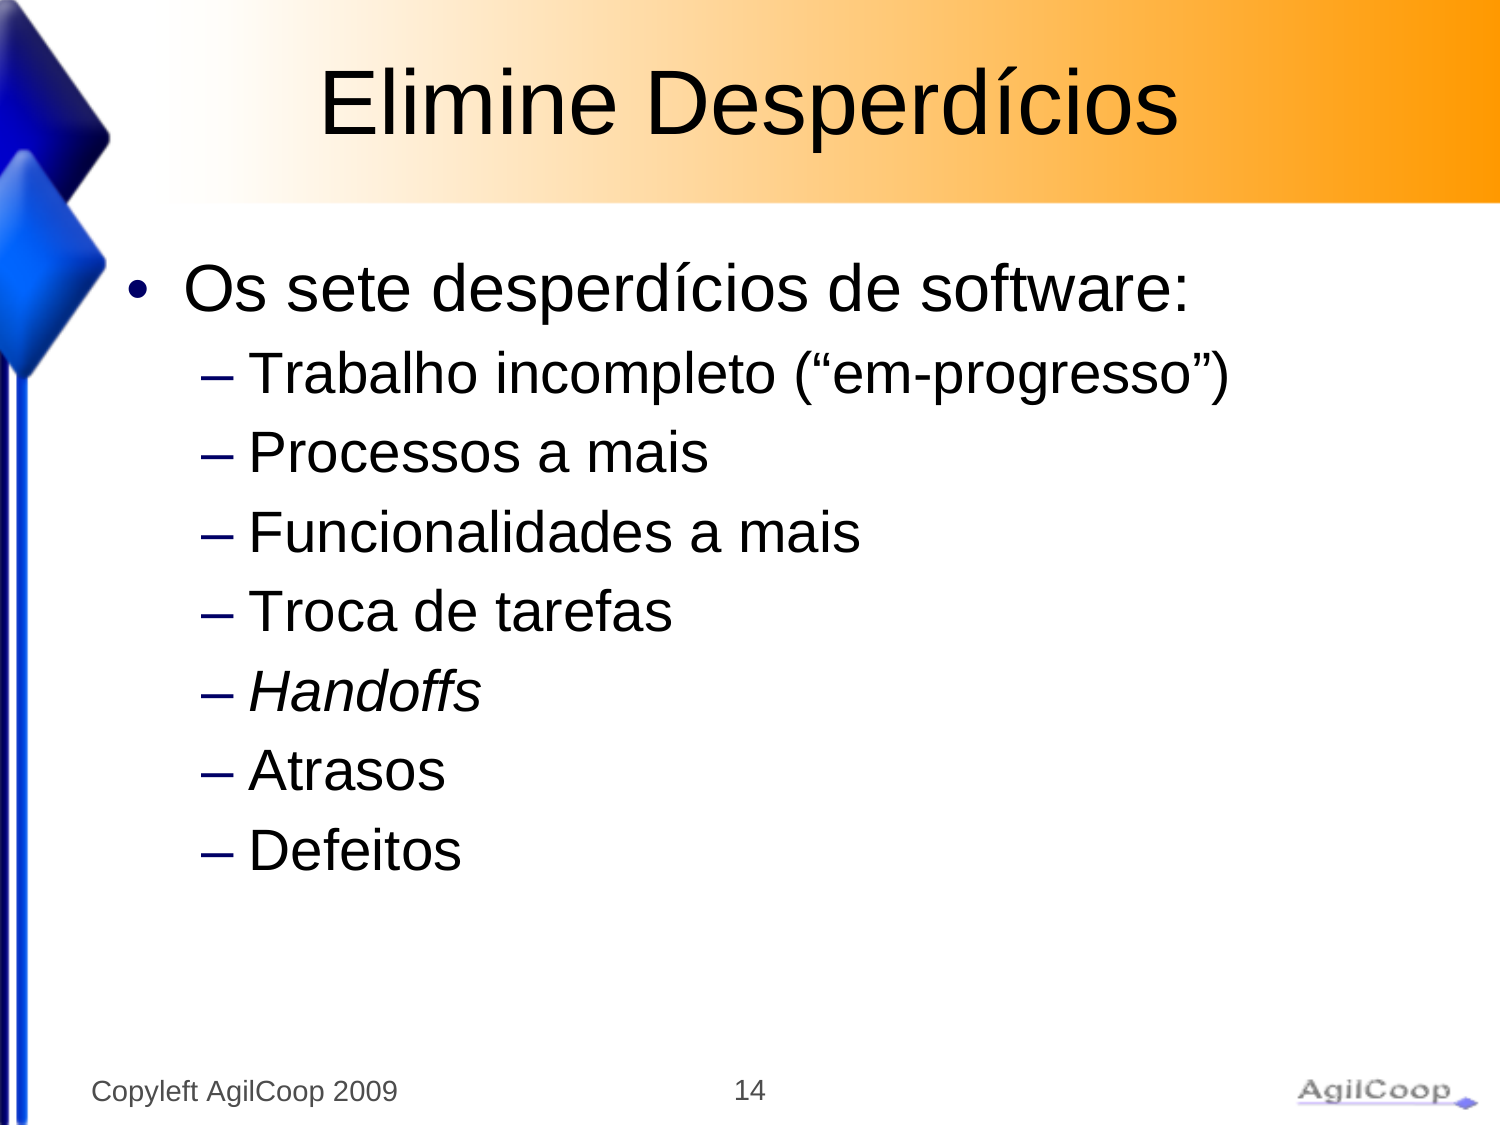

# Elimine Desperdícios
Os sete desperdícios de software:
Trabalho incompleto (“em-progresso”)
Processos a mais
Funcionalidades a mais
Troca de tarefas
Handoffs
Atrasos
Defeitos
Copyleft AgilCoop 2009
14